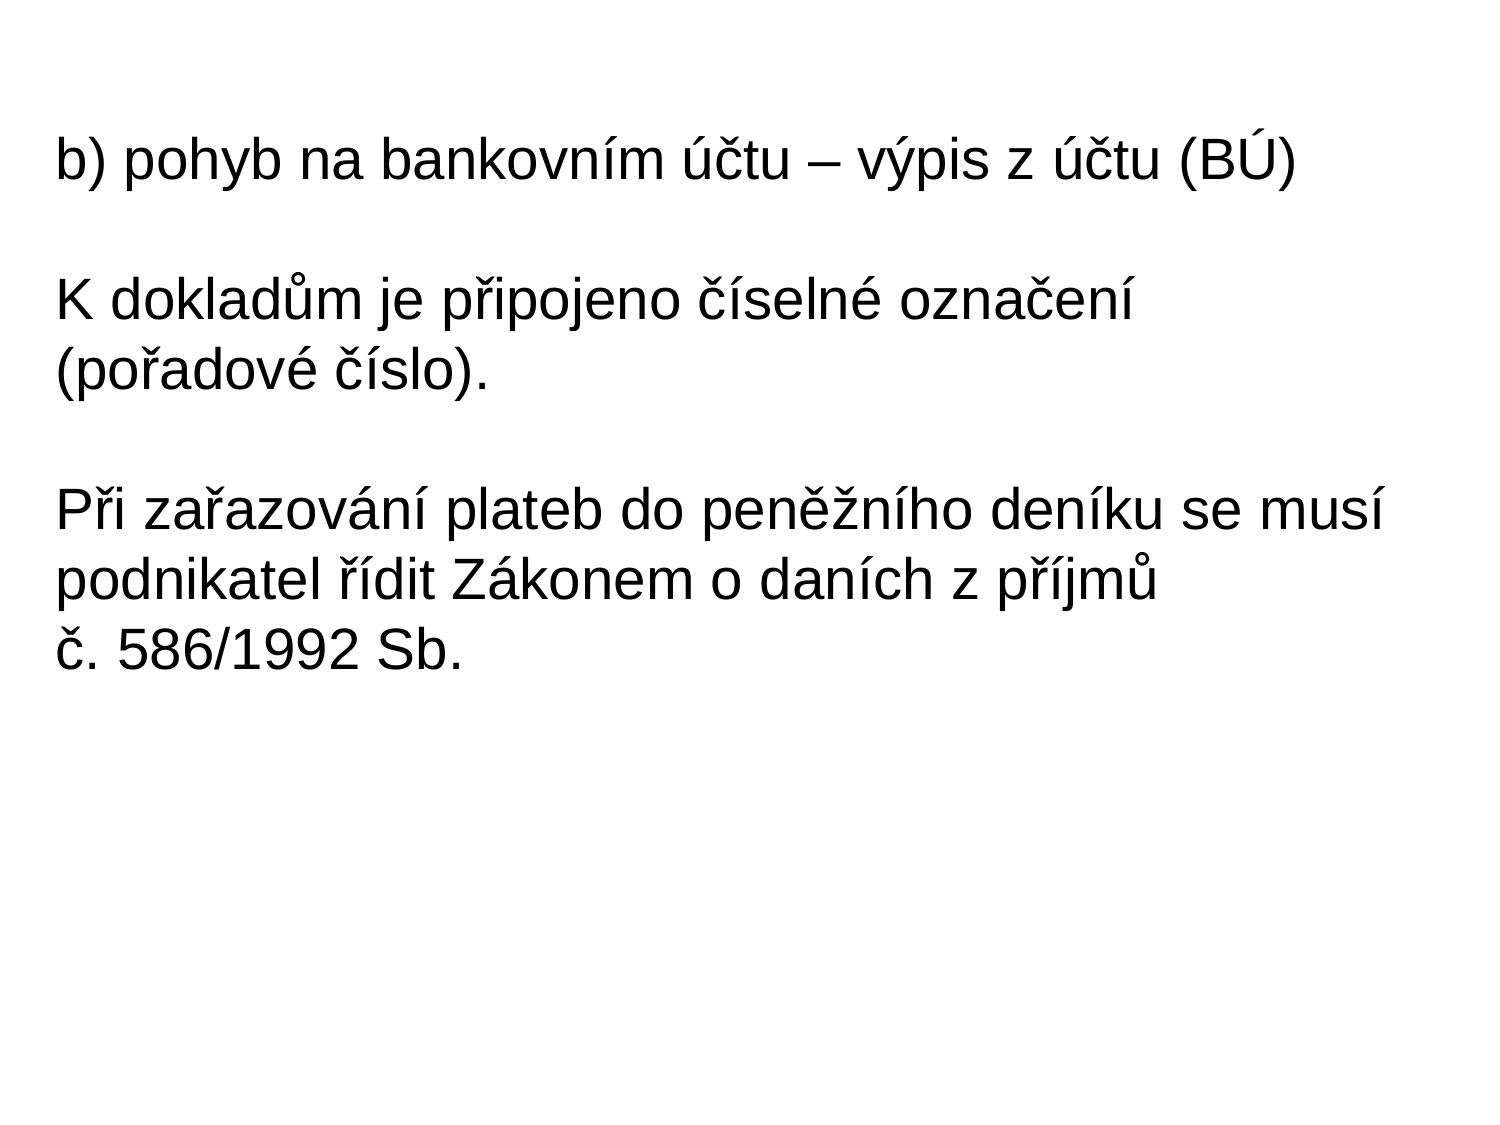

b) pohyb na bankovním účtu – výpis z účtu (BÚ)
K dokladům je připojeno číselné označení
(pořadové číslo).
Při zařazování plateb do peněžního deníku se musí
podnikatel řídit Zákonem o daních z příjmů
č. 586/1992 Sb.